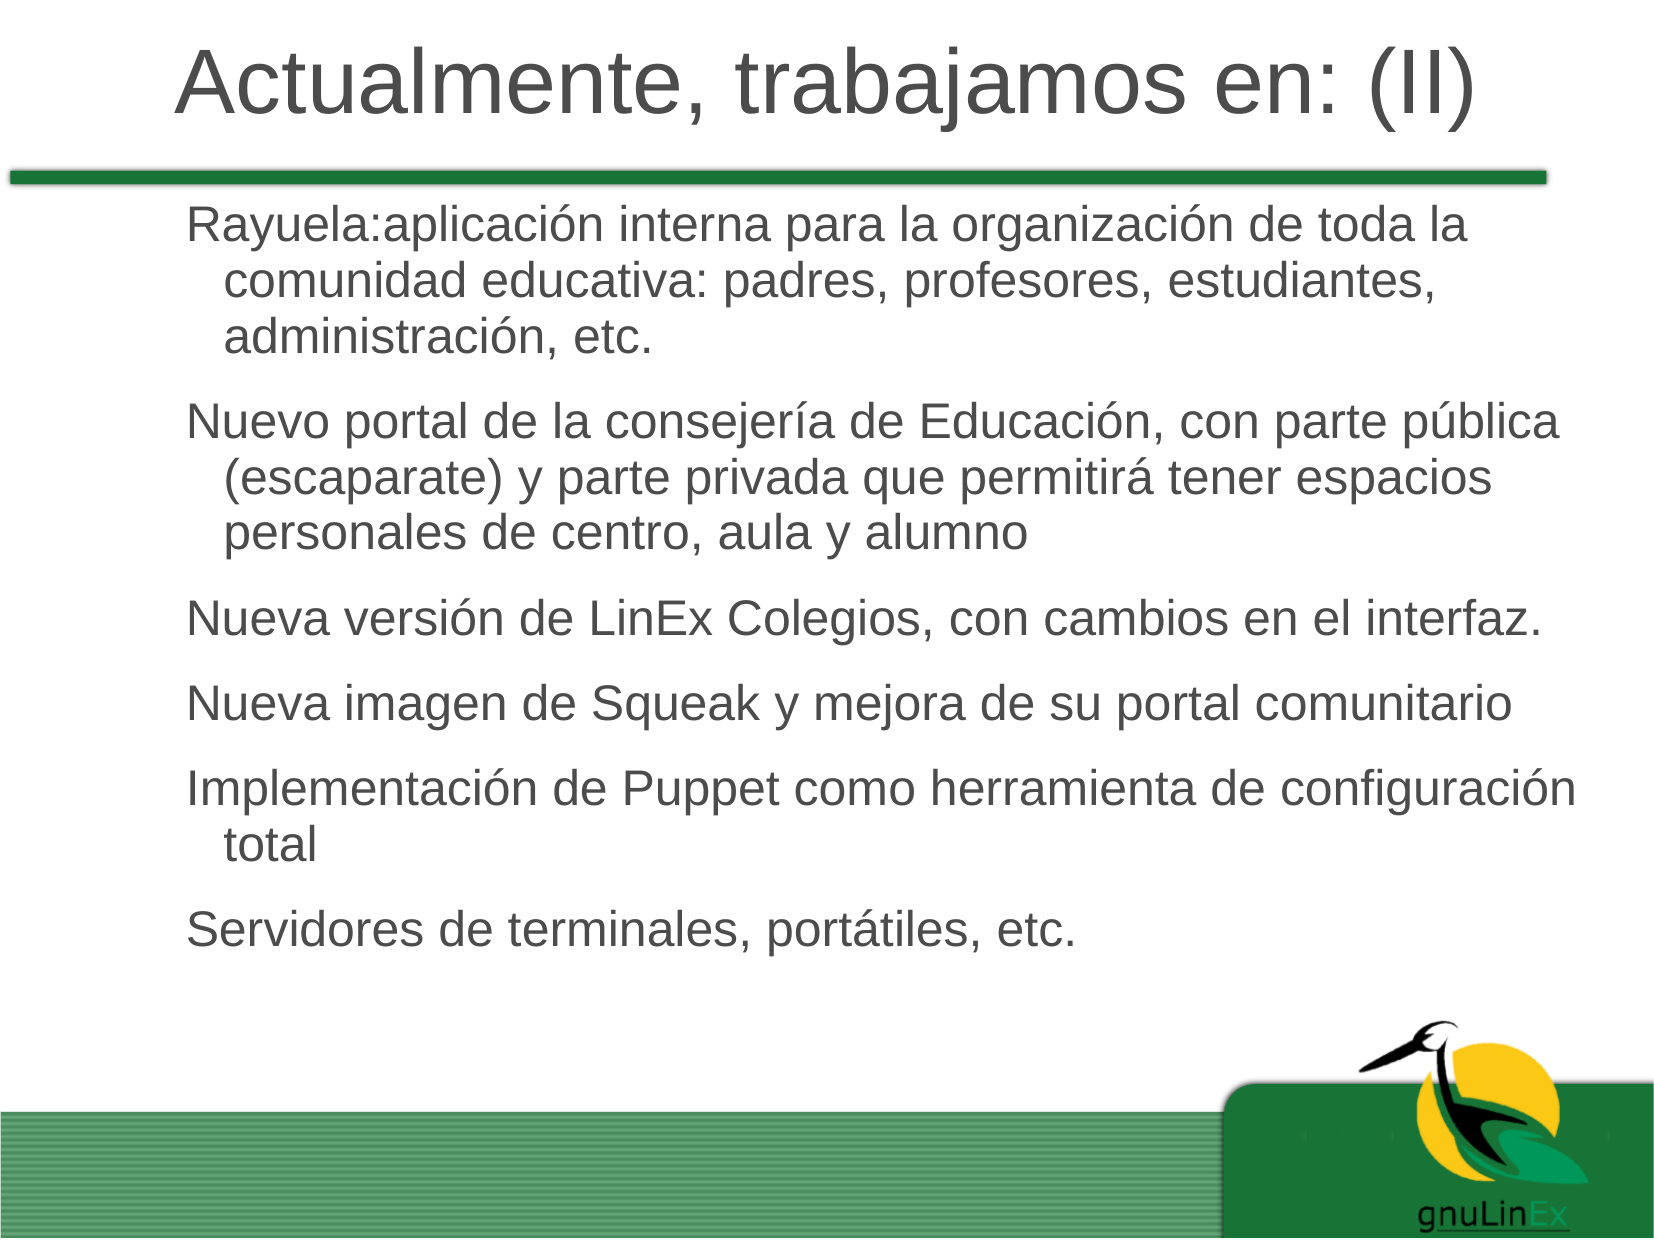

# Actualmente, trabajamos en: (II)
Rayuela:aplicación interna para la organización de toda la comunidad educativa: padres, profesores, estudiantes, administración, etc.
Nuevo portal de la consejería de Educación, con parte pública (escaparate) y parte privada que permitirá tener espacios personales de centro, aula y alumno
Nueva versión de LinEx Colegios, con cambios en el interfaz.
Nueva imagen de Squeak y mejora de su portal comunitario
Implementación de Puppet como herramienta de configuración total
Servidores de terminales, portátiles, etc.